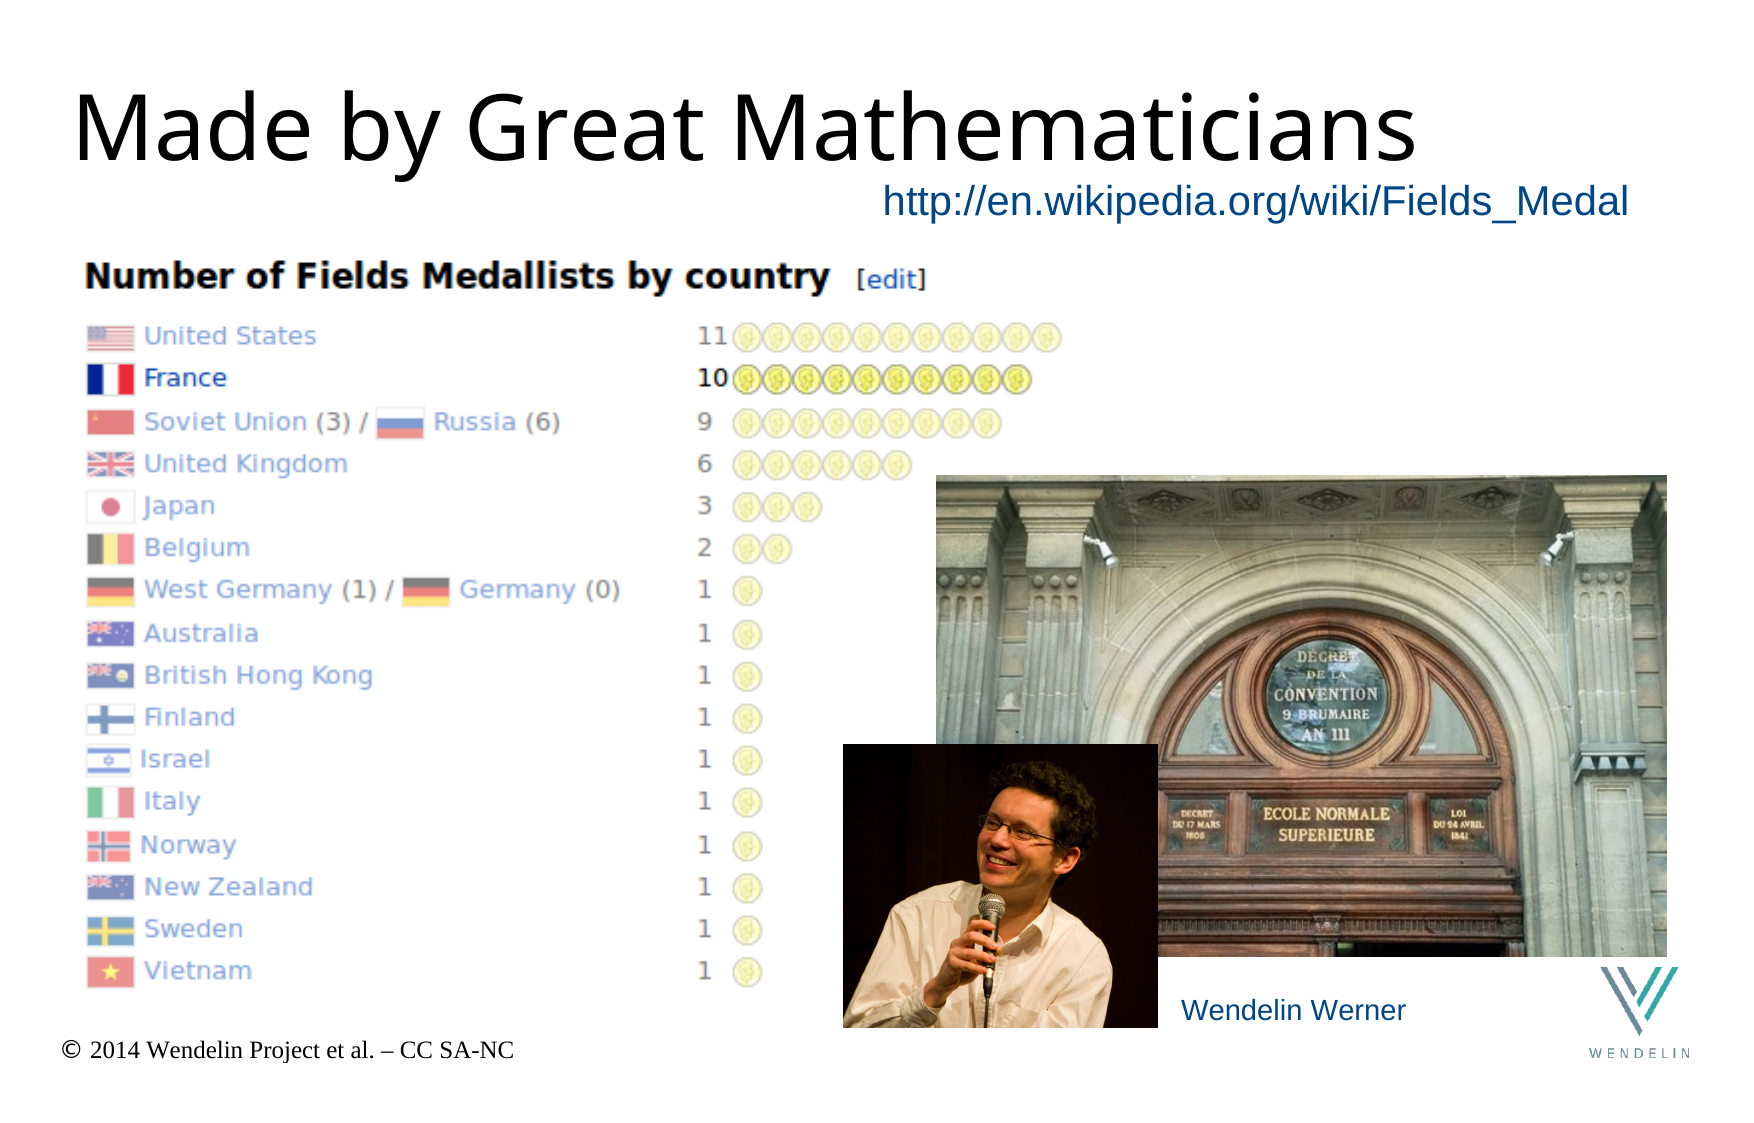

# Made by Great Mathematicians
http://en.wikipedia.org/wiki/Fields_Medal
Wendelin Werner